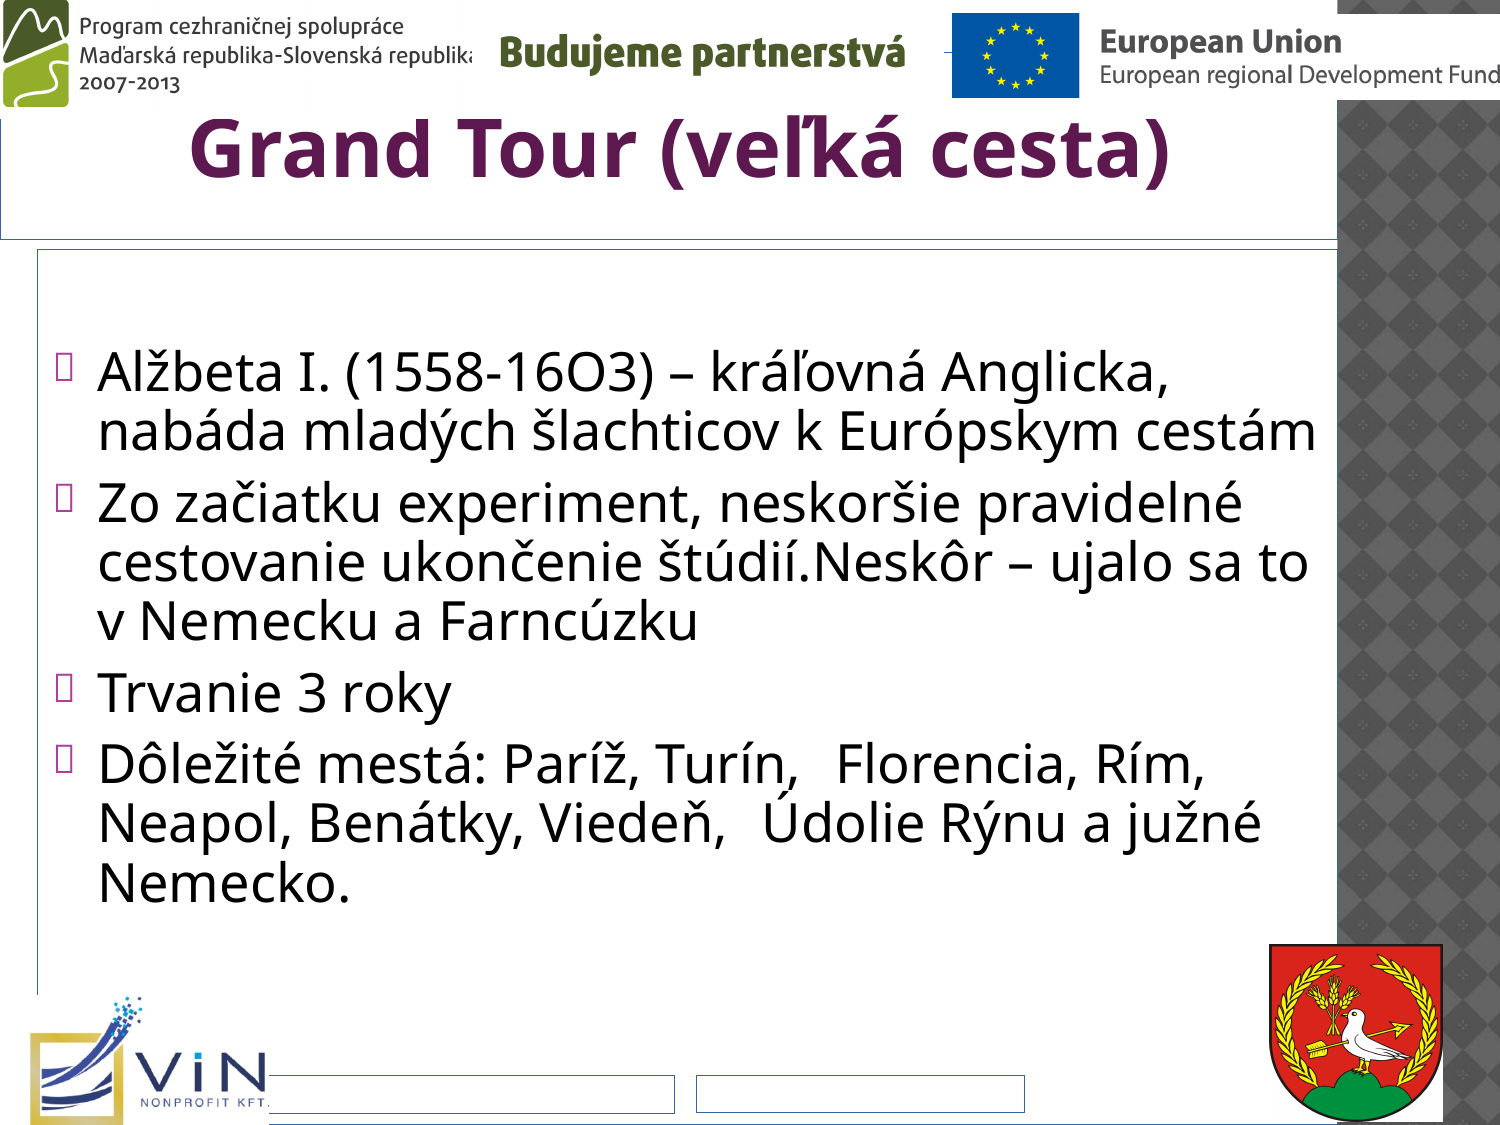

# Grand Tour (veľká cesta)
Alžbeta I. (1558-16O3) – kráľovná Anglicka, nabáda mladých šlachticov k Európskym cestám
Zo začiatku experiment, neskoršie pravidelné cestovanie ukončenie štúdií.Neskôr – ujalo sa to v Nemecku a Farncúzku
Trvanie 3 roky
Dôležité mestá: Paríž, Turín, 	Florencia, Rím, Neapol, Benátky, Viedeň, 	Údolie Rýnu a južné Nemecko.